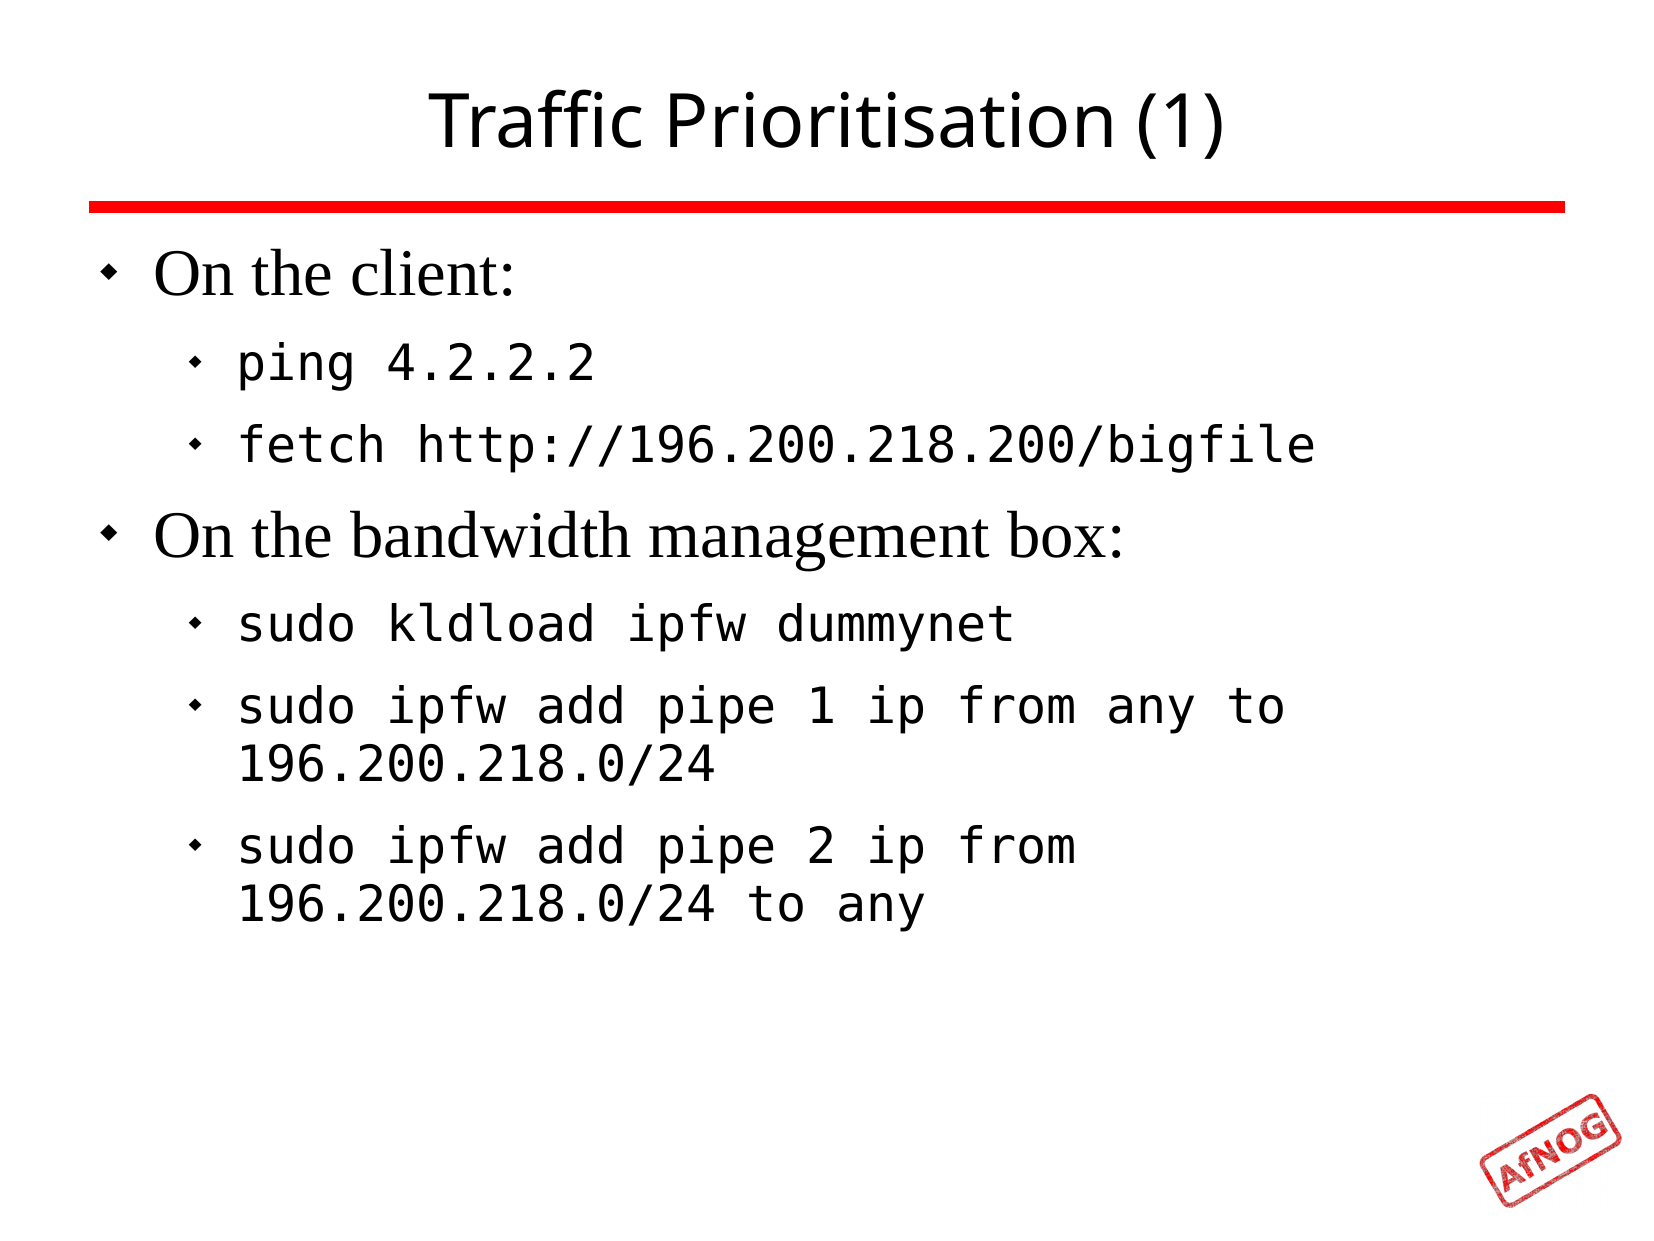

# Traffic Prioritisation (1)
On the client:
ping 4.2.2.2
fetch http://196.200.218.200/bigfile
On the bandwidth management box:
sudo kldload ipfw dummynet
sudo ipfw add pipe 1 ip from any to 196.200.218.0/24
sudo ipfw add pipe 2 ip from 196.200.218.0/24 to any